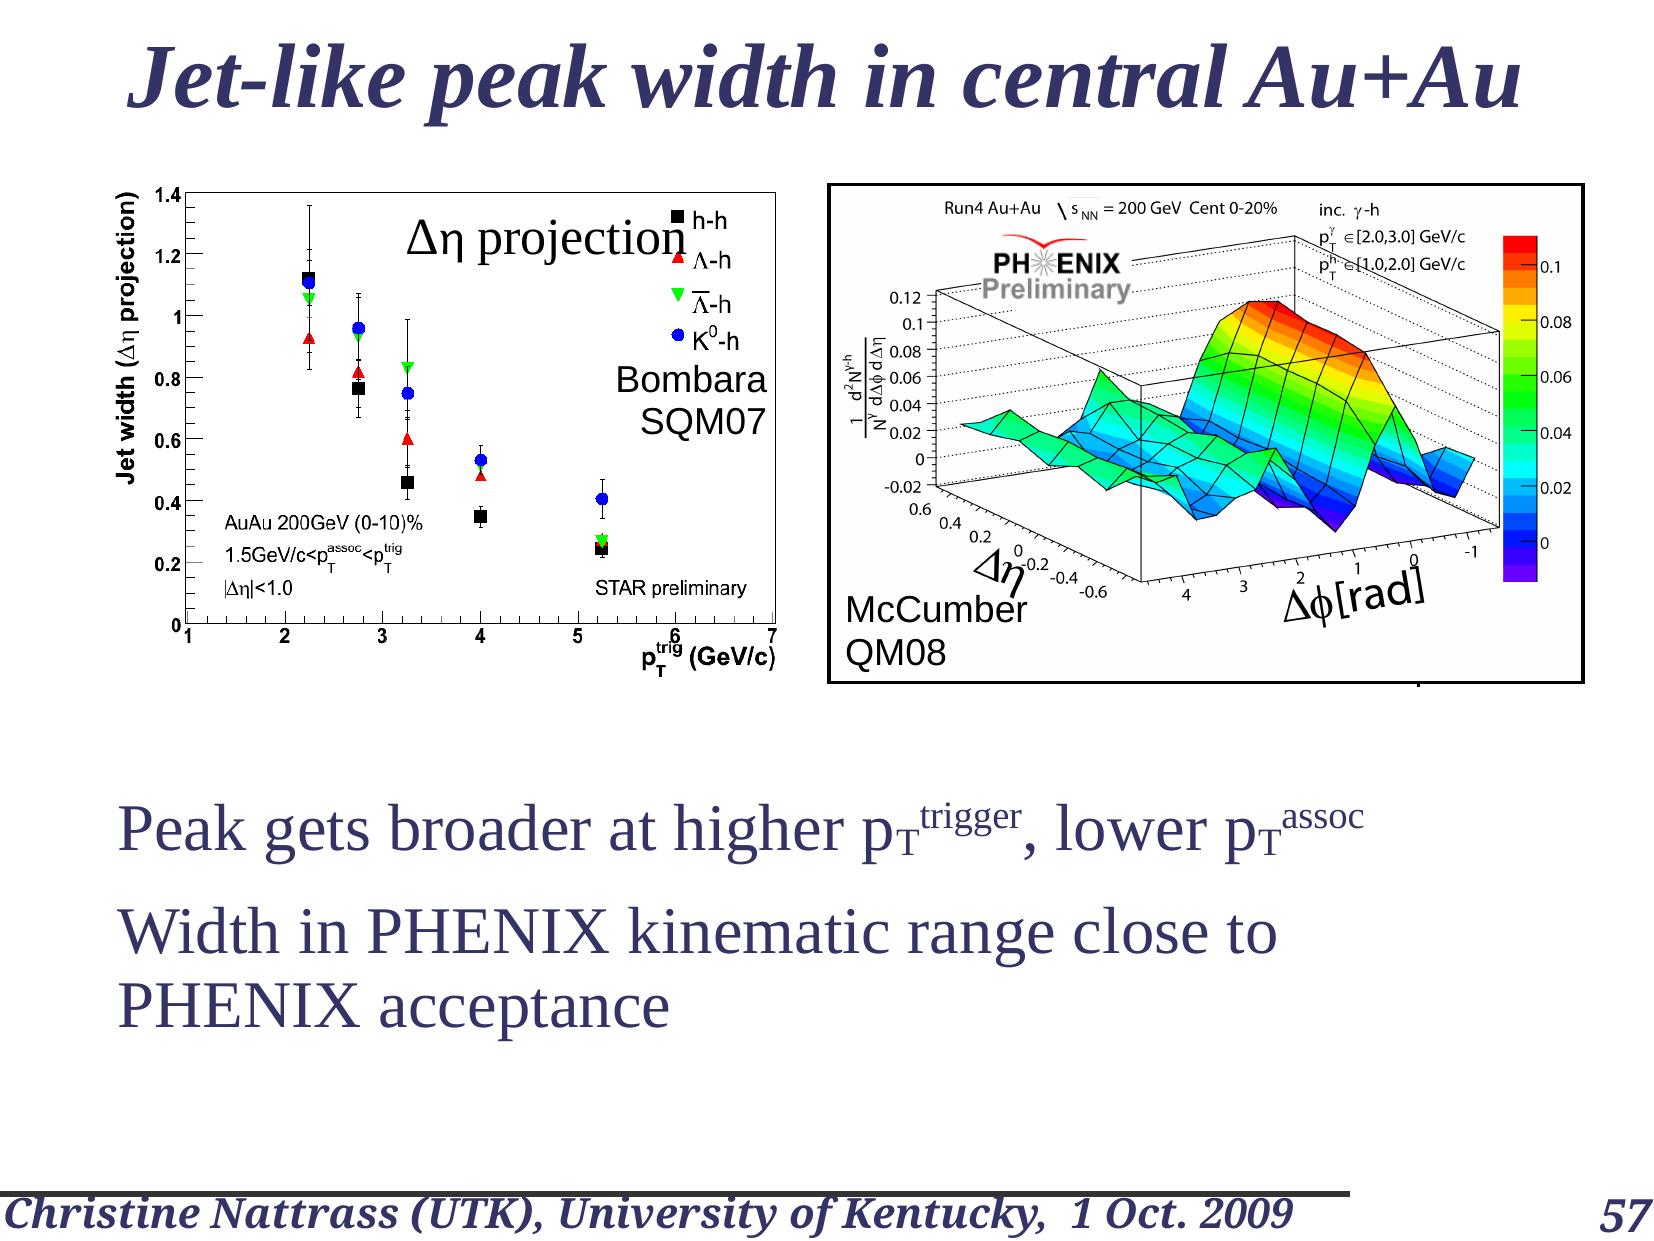

# Jet-like peak width in central Au+Au
∆ projection
∆ projection
Bombara SQM07
Bombara SQM07
McCumber QM08
Peak gets broader at higher pTtrigger, lower pTassoc
Width in PHENIX kinematic range close to PHENIX acceptance